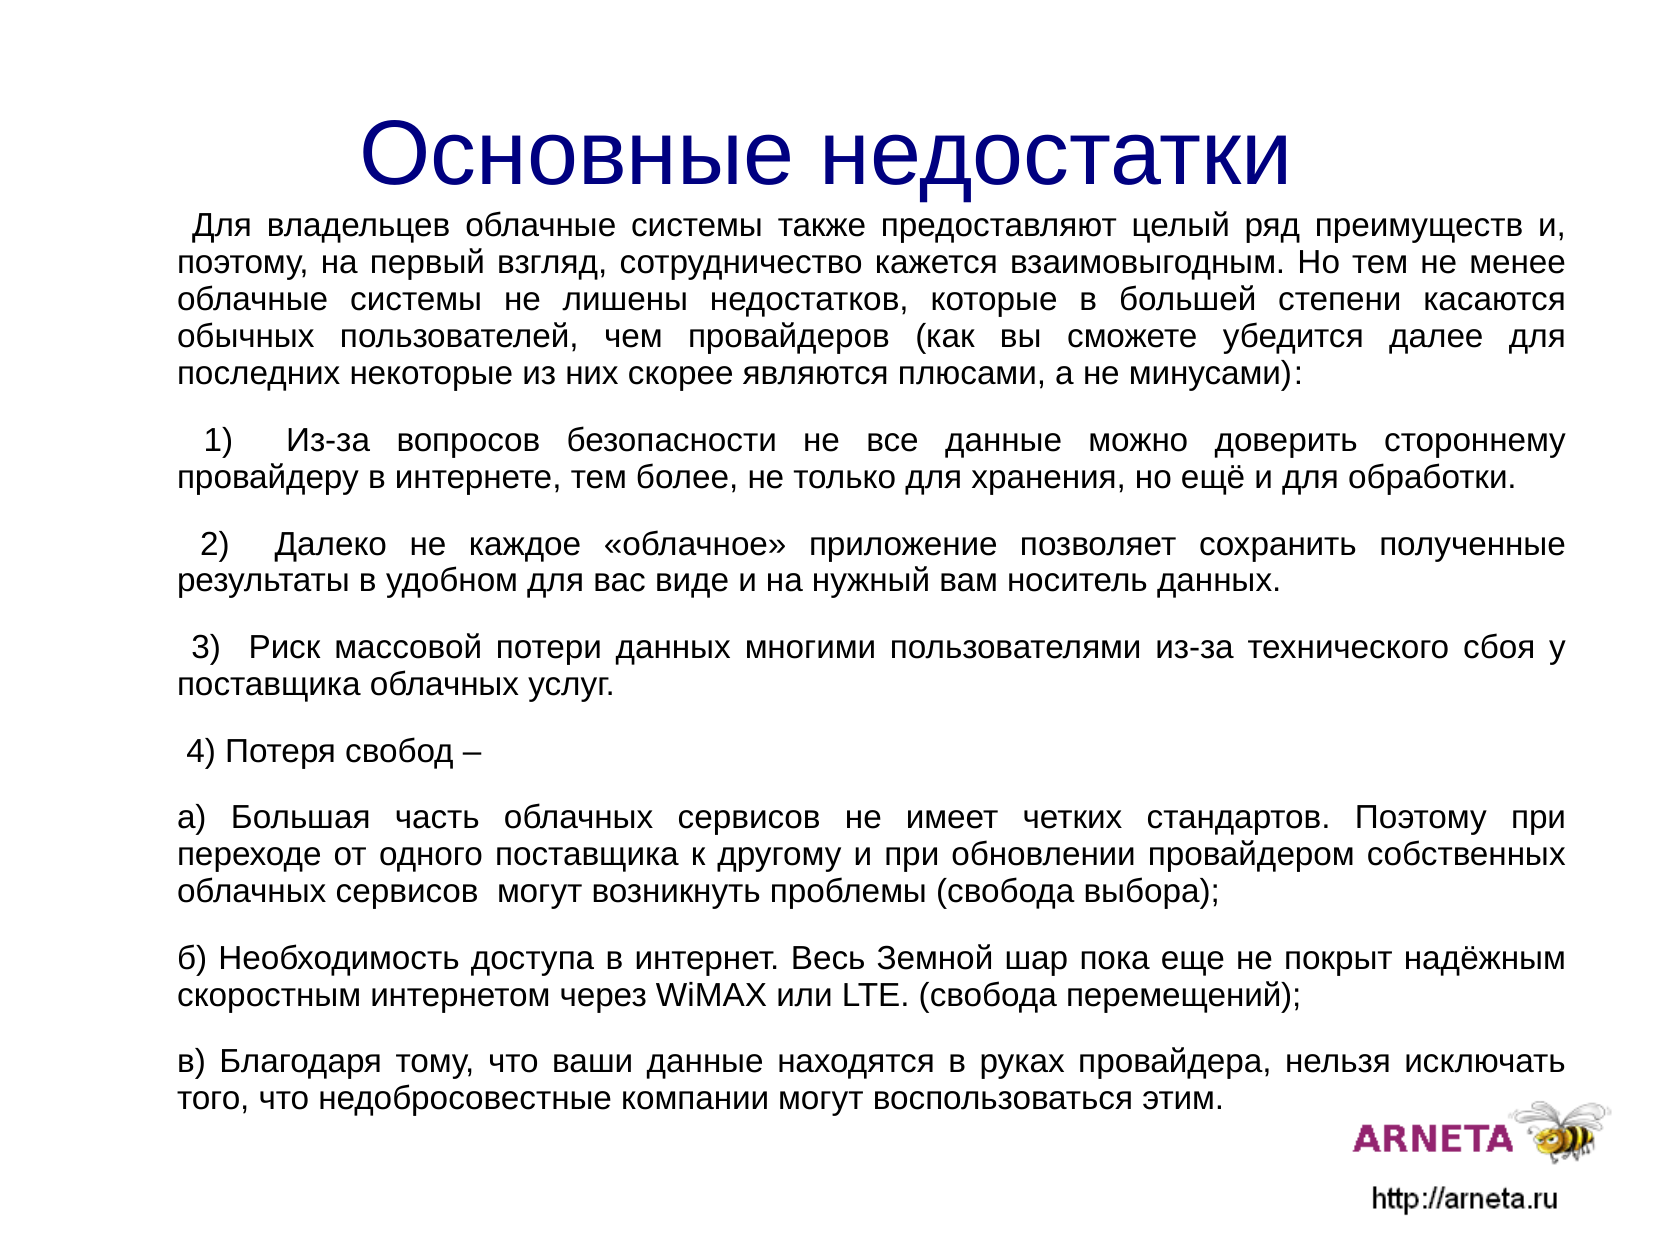

# Основные недостатки
 Для владельцев облачные системы также предоставляют целый ряд преимуществ и, поэтому, на первый взгляд, сотрудничество кажется взаимовыгодным. Но тем не менее облачные системы не лишены недостатков, которые в большей степени касаются обычных пользователей, чем провайдеров (как вы сможете убедится далее для последних некоторые из них скорее являются плюсами, а не минусами):
 1) Из-за вопросов безопасности не все данные можно доверить стороннему провайдеру в интернете, тем более, не только для хранения, но ещё и для обработки.
 2) Далеко не каждое «облачное» приложение позволяет сохранить полученные результаты в удобном для вас виде и на нужный вам носитель данных.
 3) Риск массовой потери данных многими пользователями из-за технического сбоя у поставщика облачных услуг.
 4) Потеря свобод –
а) Большая часть облачных сервисов не имеет четких стандартов. Поэтому при переходе от одного поставщика к другому и при обновлении провайдером собственных облачных сервисов могут возникнуть проблемы (свобода выбора);
б) Необходимость доступа в интернет. Весь Земной шар пока еще не покрыт надёжным скоростным интернетом через WiMAX или LTE. (свобода перемещений);
в) Благодаря тому, что ваши данные находятся в руках провайдера, нельзя исключать того, что недобросовестные компании могут воспользоваться этим.